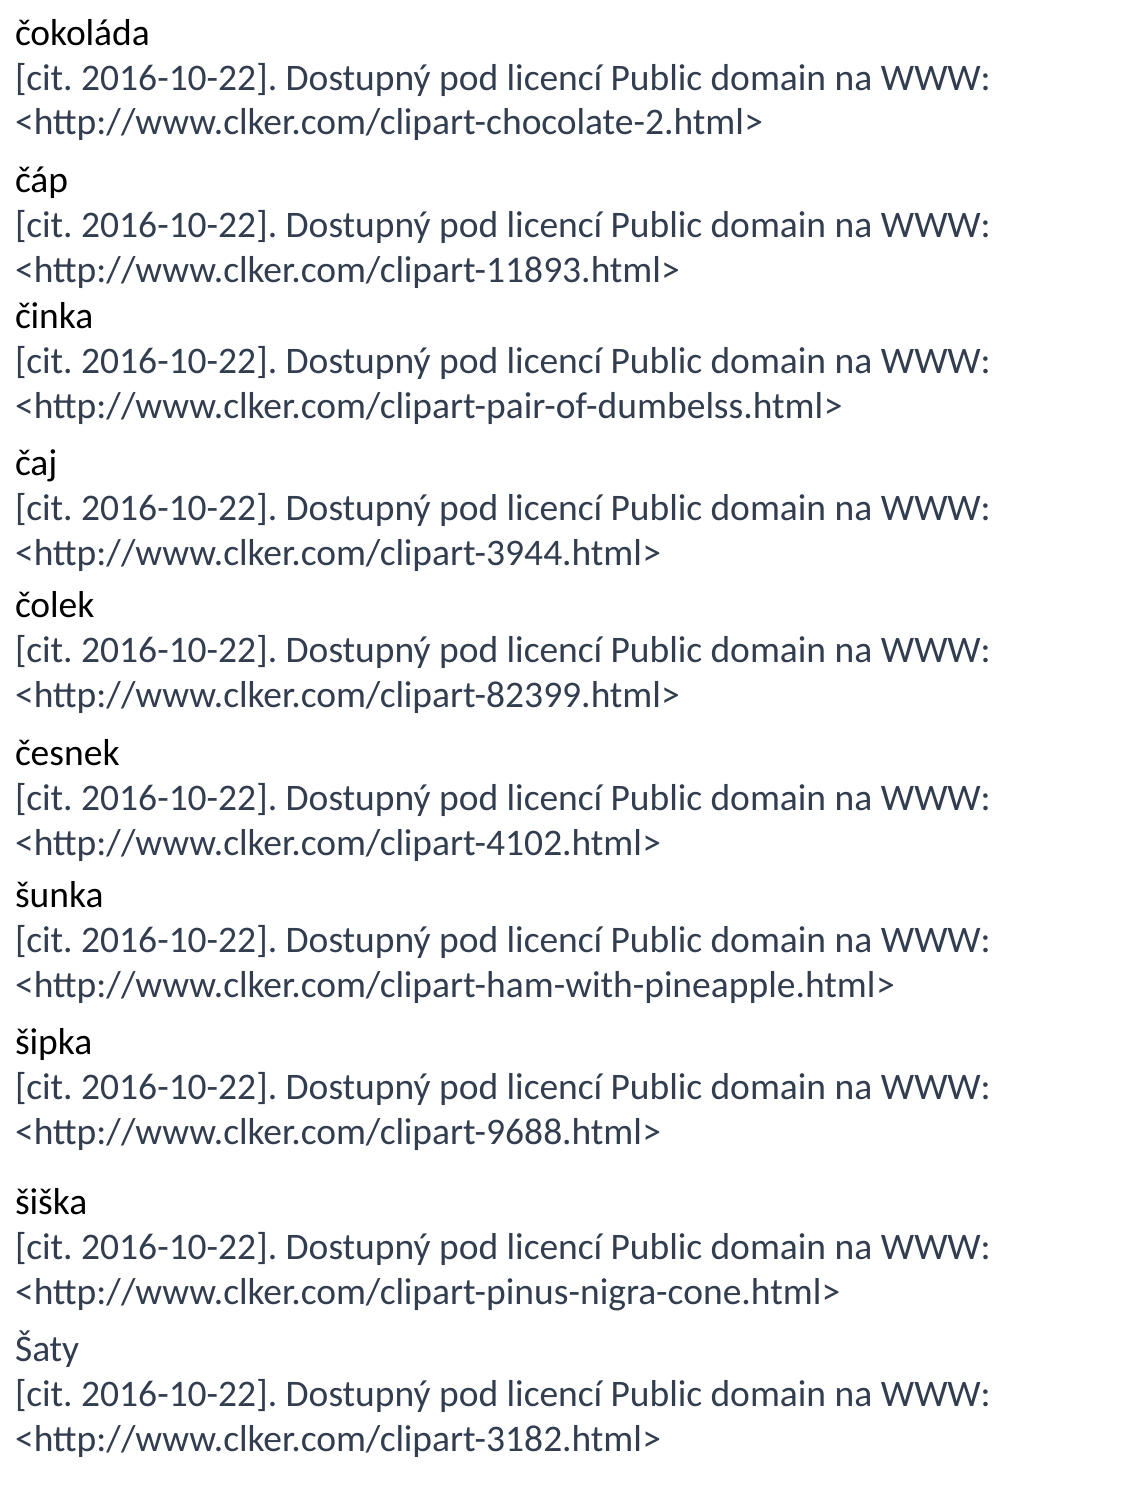

čokoláda
[cit. 2016-10-22]. Dostupný pod licencí Public domain na WWW:
<http://www.clker.com/clipart-chocolate-2.html>
čáp
[cit. 2016-10-22]. Dostupný pod licencí Public domain na WWW:
<http://www.clker.com/clipart-11893.html>
činka
[cit. 2016-10-22]. Dostupný pod licencí Public domain na WWW:
<http://www.clker.com/clipart-pair-of-dumbelss.html>
čaj
[cit. 2016-10-22]. Dostupný pod licencí Public domain na WWW:
<http://www.clker.com/clipart-3944.html>
čolek
[cit. 2016-10-22]. Dostupný pod licencí Public domain na WWW:
<http://www.clker.com/clipart-82399.html>
česnek
[cit. 2016-10-22]. Dostupný pod licencí Public domain na WWW:
<http://www.clker.com/clipart-4102.html>
šunka
[cit. 2016-10-22]. Dostupný pod licencí Public domain na WWW:
<http://www.clker.com/clipart-ham-with-pineapple.html>
šipka
[cit. 2016-10-22]. Dostupný pod licencí Public domain na WWW:
<http://www.clker.com/clipart-9688.html>
šiška
[cit. 2016-10-22]. Dostupný pod licencí Public domain na WWW:
<http://www.clker.com/clipart-pinus-nigra-cone.html>
Šaty
[cit. 2016-10-22]. Dostupný pod licencí Public domain na WWW:
<http://www.clker.com/clipart-3182.html>